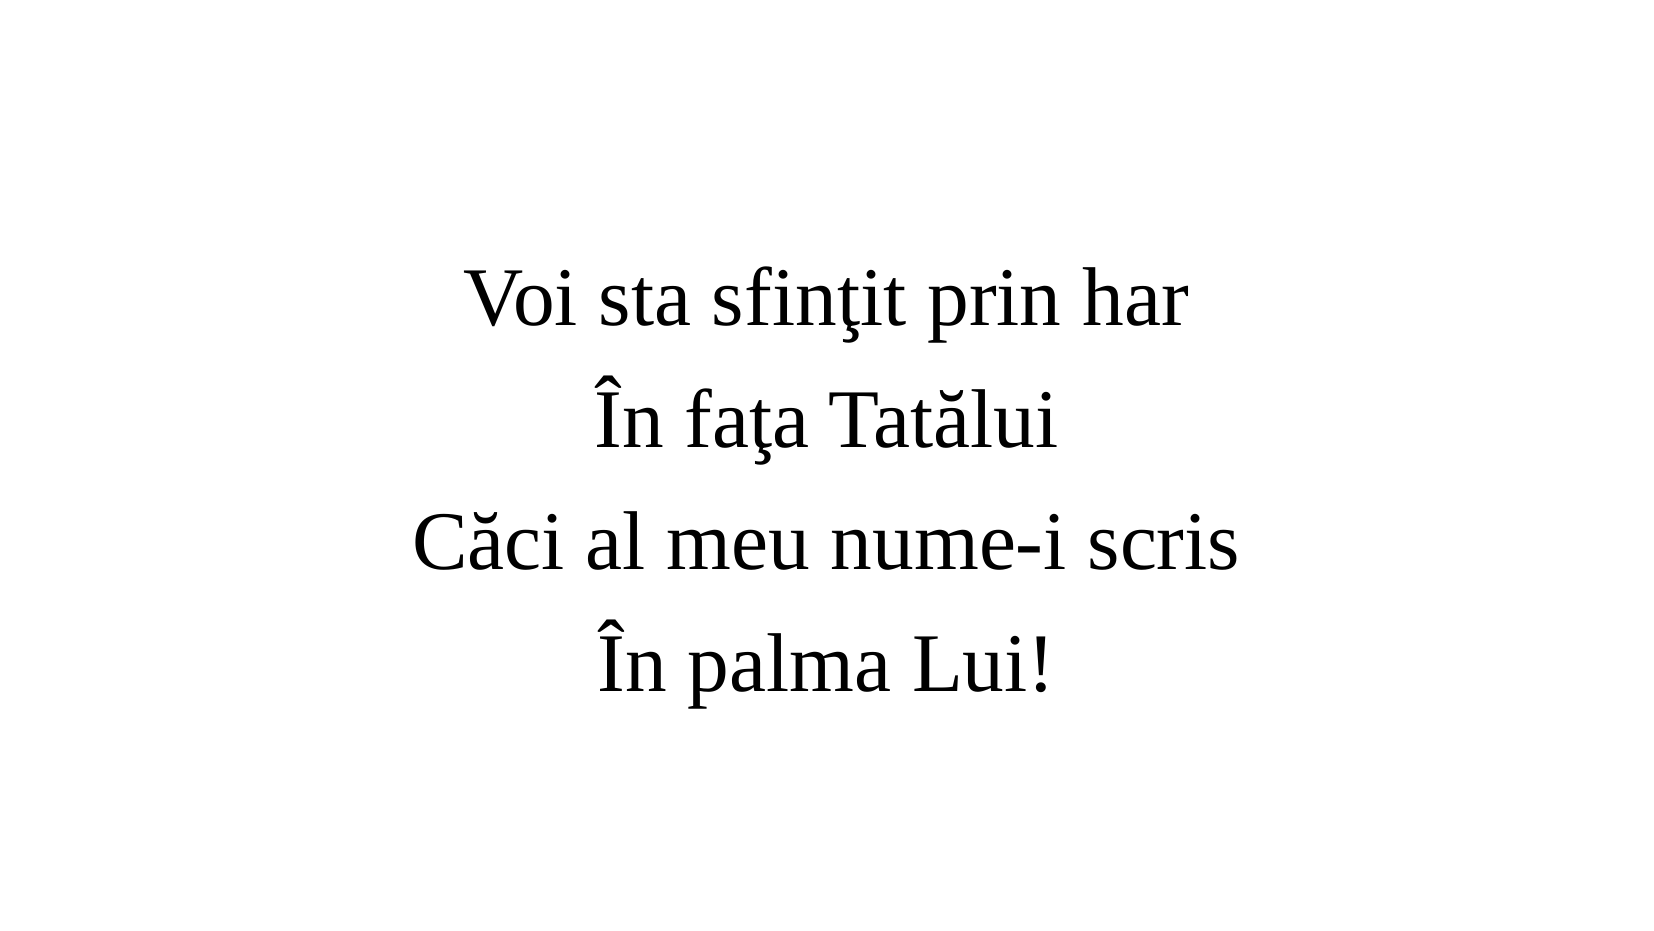

# Voi sta sfinţit prin har
În faţa Tatălui
Căci al meu nume-i scris
În palma Lui!